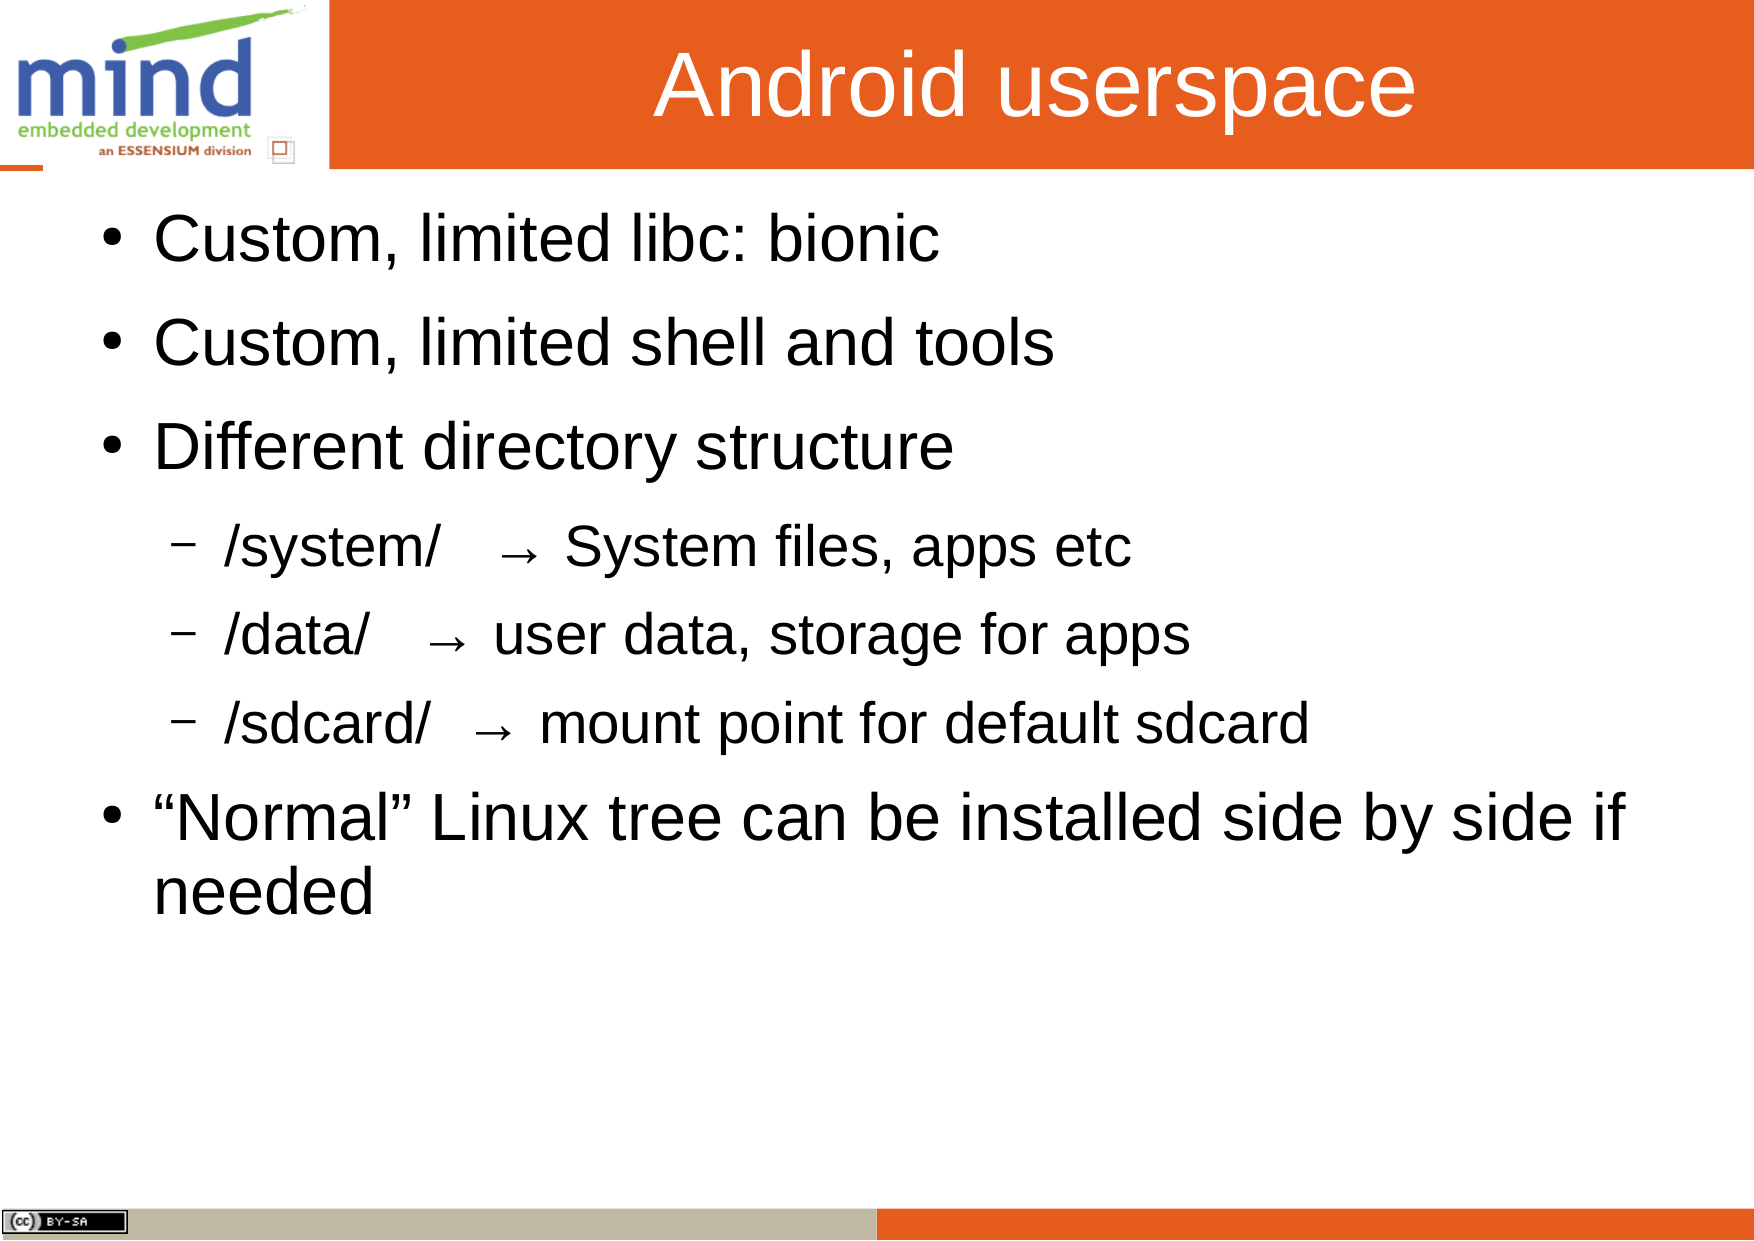

# Android userspace
Custom, limited libc: bionic
Custom, limited shell and tools
Different directory structure
/system/ → System files, apps etc
/data/ → user data, storage for apps
/sdcard/ → mount point for default sdcard
“Normal” Linux tree can be installed side by side if needed